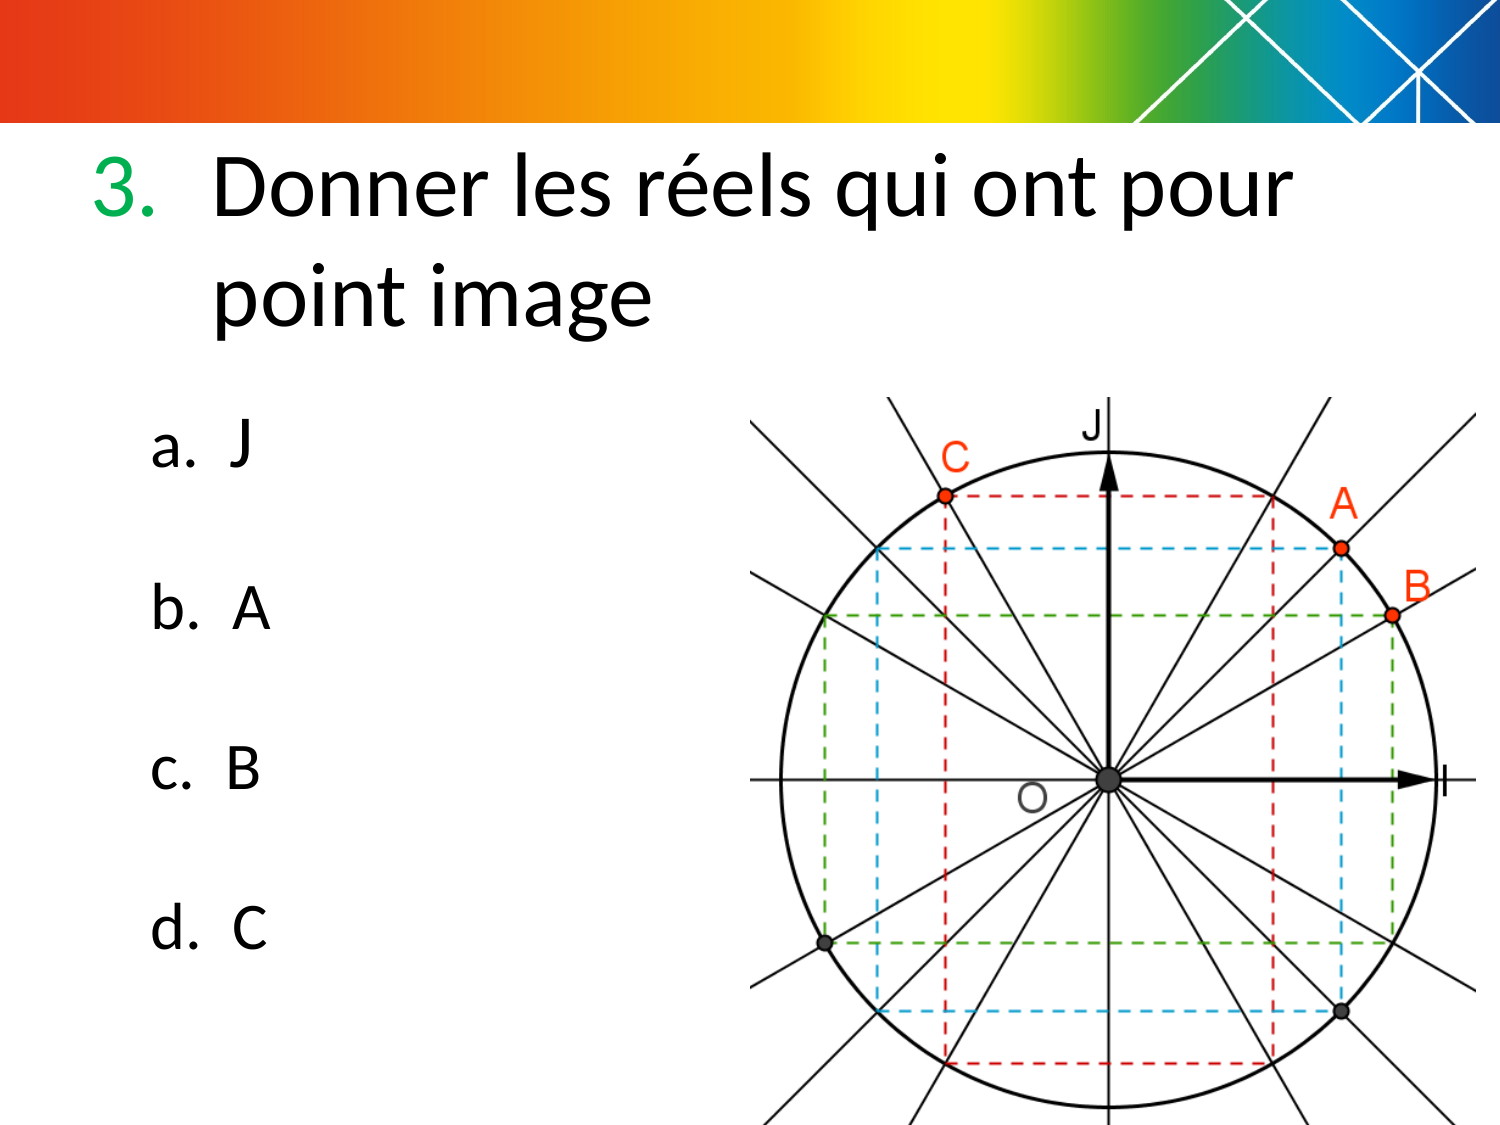

# Donner les réels qui ont pour point image
a. J
b. A
c. B
d. C